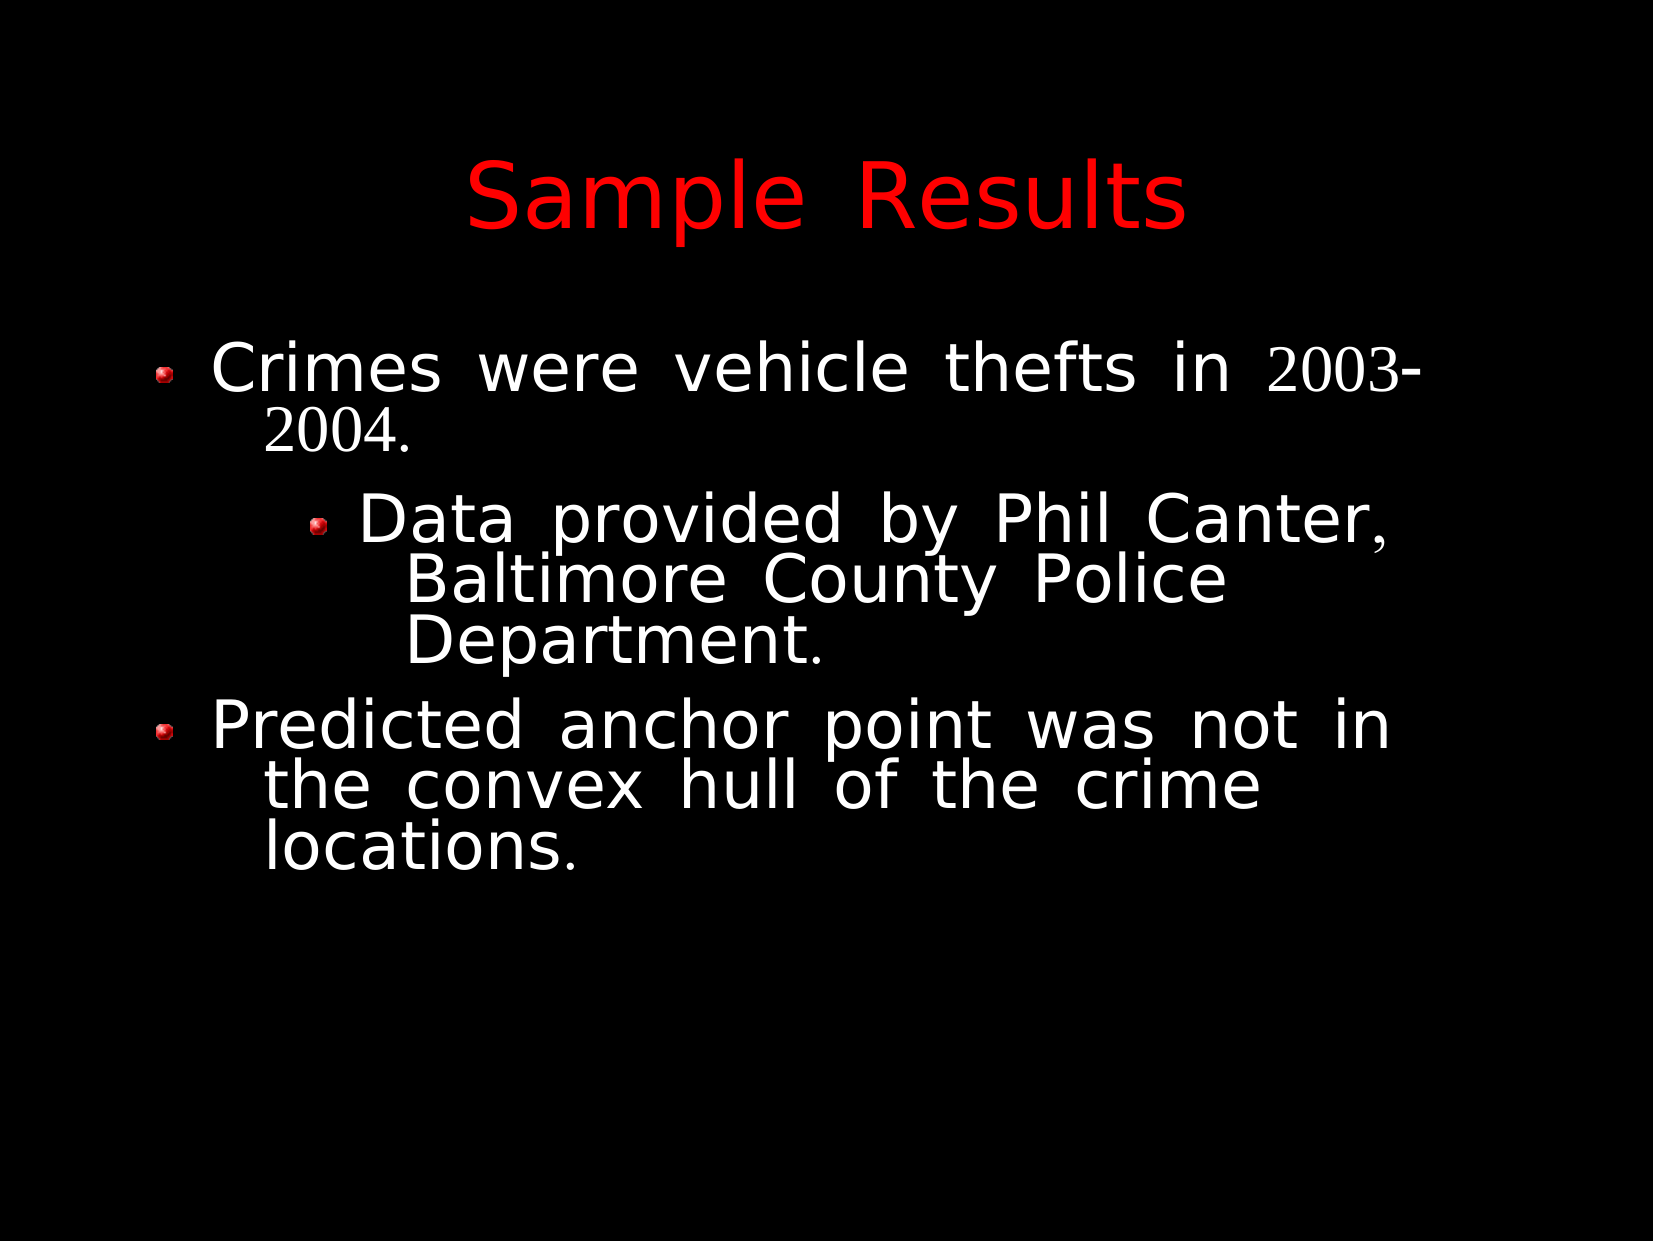

# Sample Results
Crimes were vehicle thefts in 2003-2004.
Data provided by Phil Canter, Baltimore County Police Department.
Predicted anchor point was not in the convex hull of the crime locations.